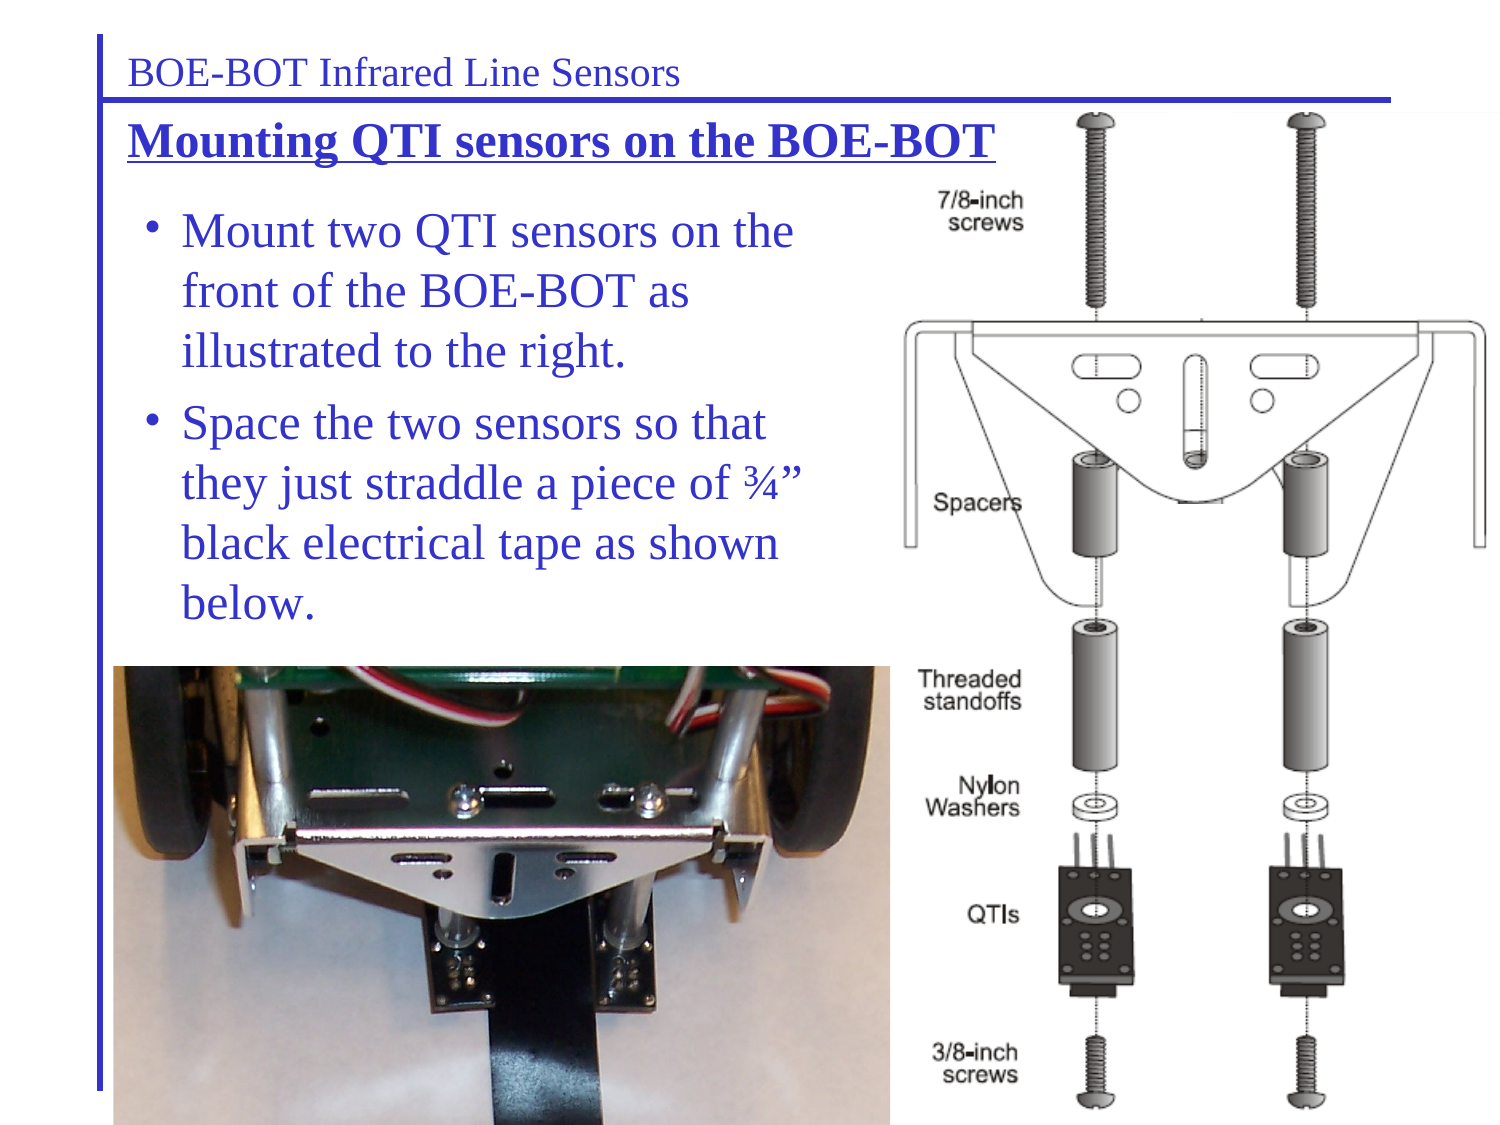

BOE-BOT Infrared Line Sensors
Mounting QTI sensors on the BOE-BOT
Mount two QTI sensors on the front of the BOE-BOT as illustrated to the right.
Space the two sensors so that they just straddle a piece of ¾” black electrical tape as shown below.